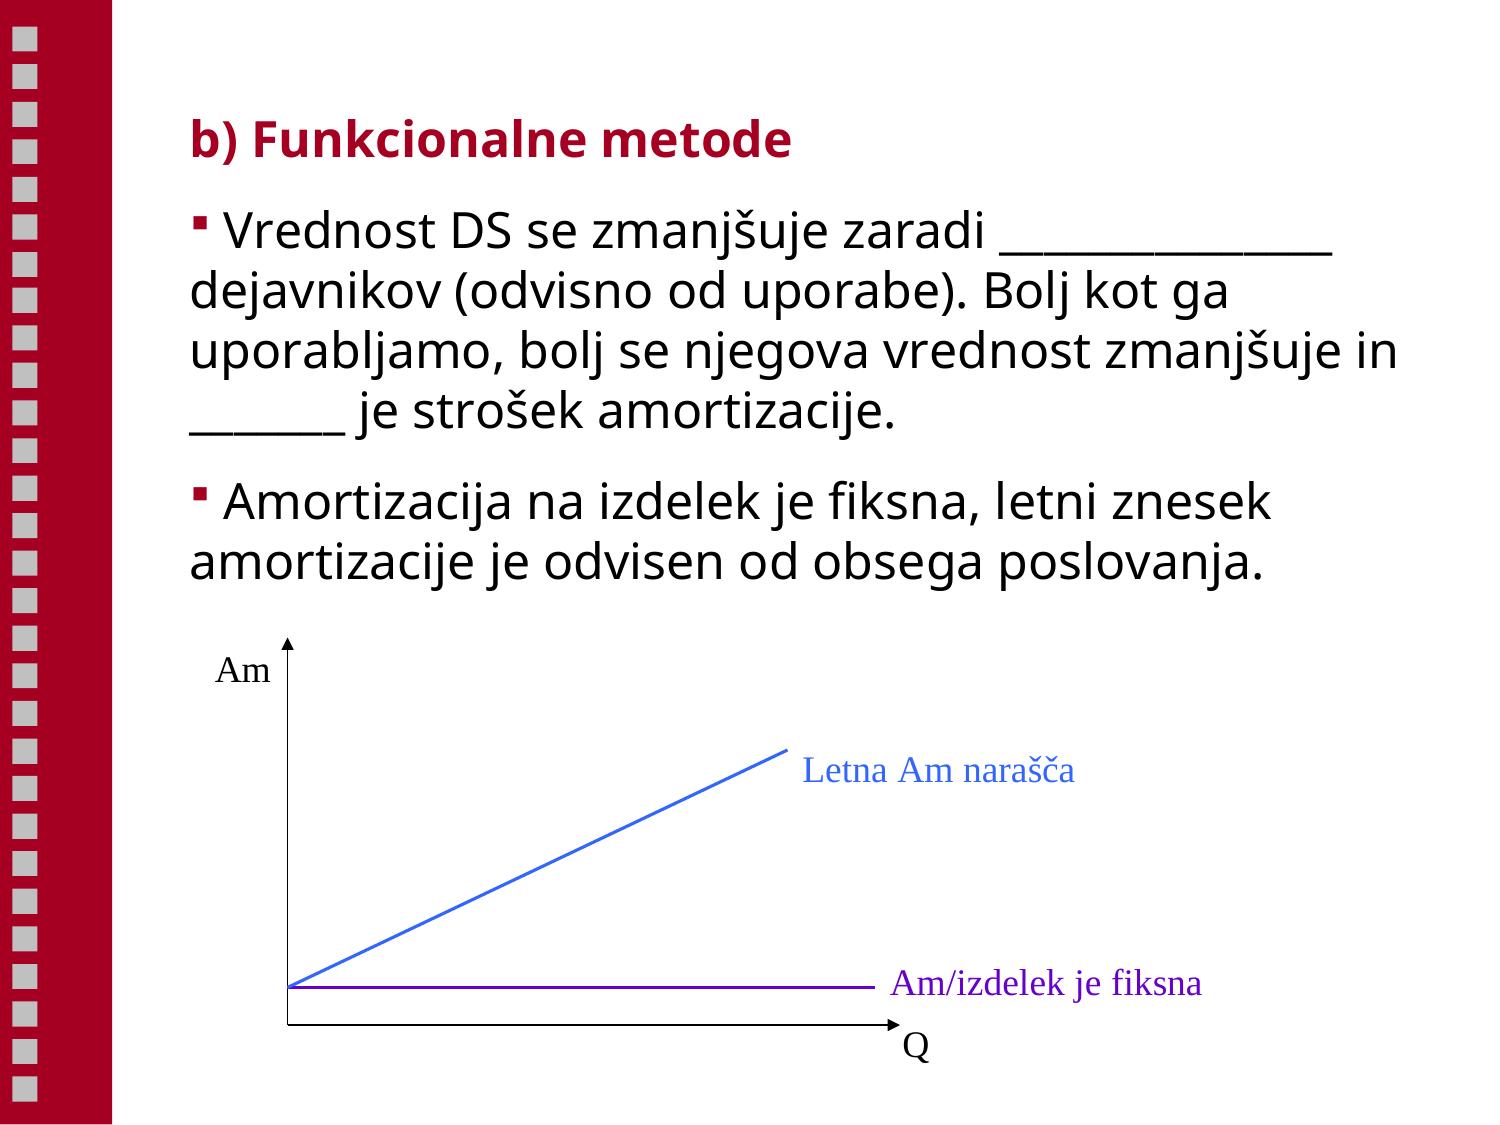

b) Funkcionalne metode
 Vrednost DS se zmanjšuje zaradi _______________ dejavnikov (odvisno od uporabe). Bolj kot ga uporabljamo, bolj se njegova vrednost zmanjšuje in _______ je strošek amortizacije.
 Amortizacija na izdelek je fiksna, letni znesek amortizacije je odvisen od obsega poslovanja.
Am
Q
Letna Am narašča
Am/izdelek je fiksna